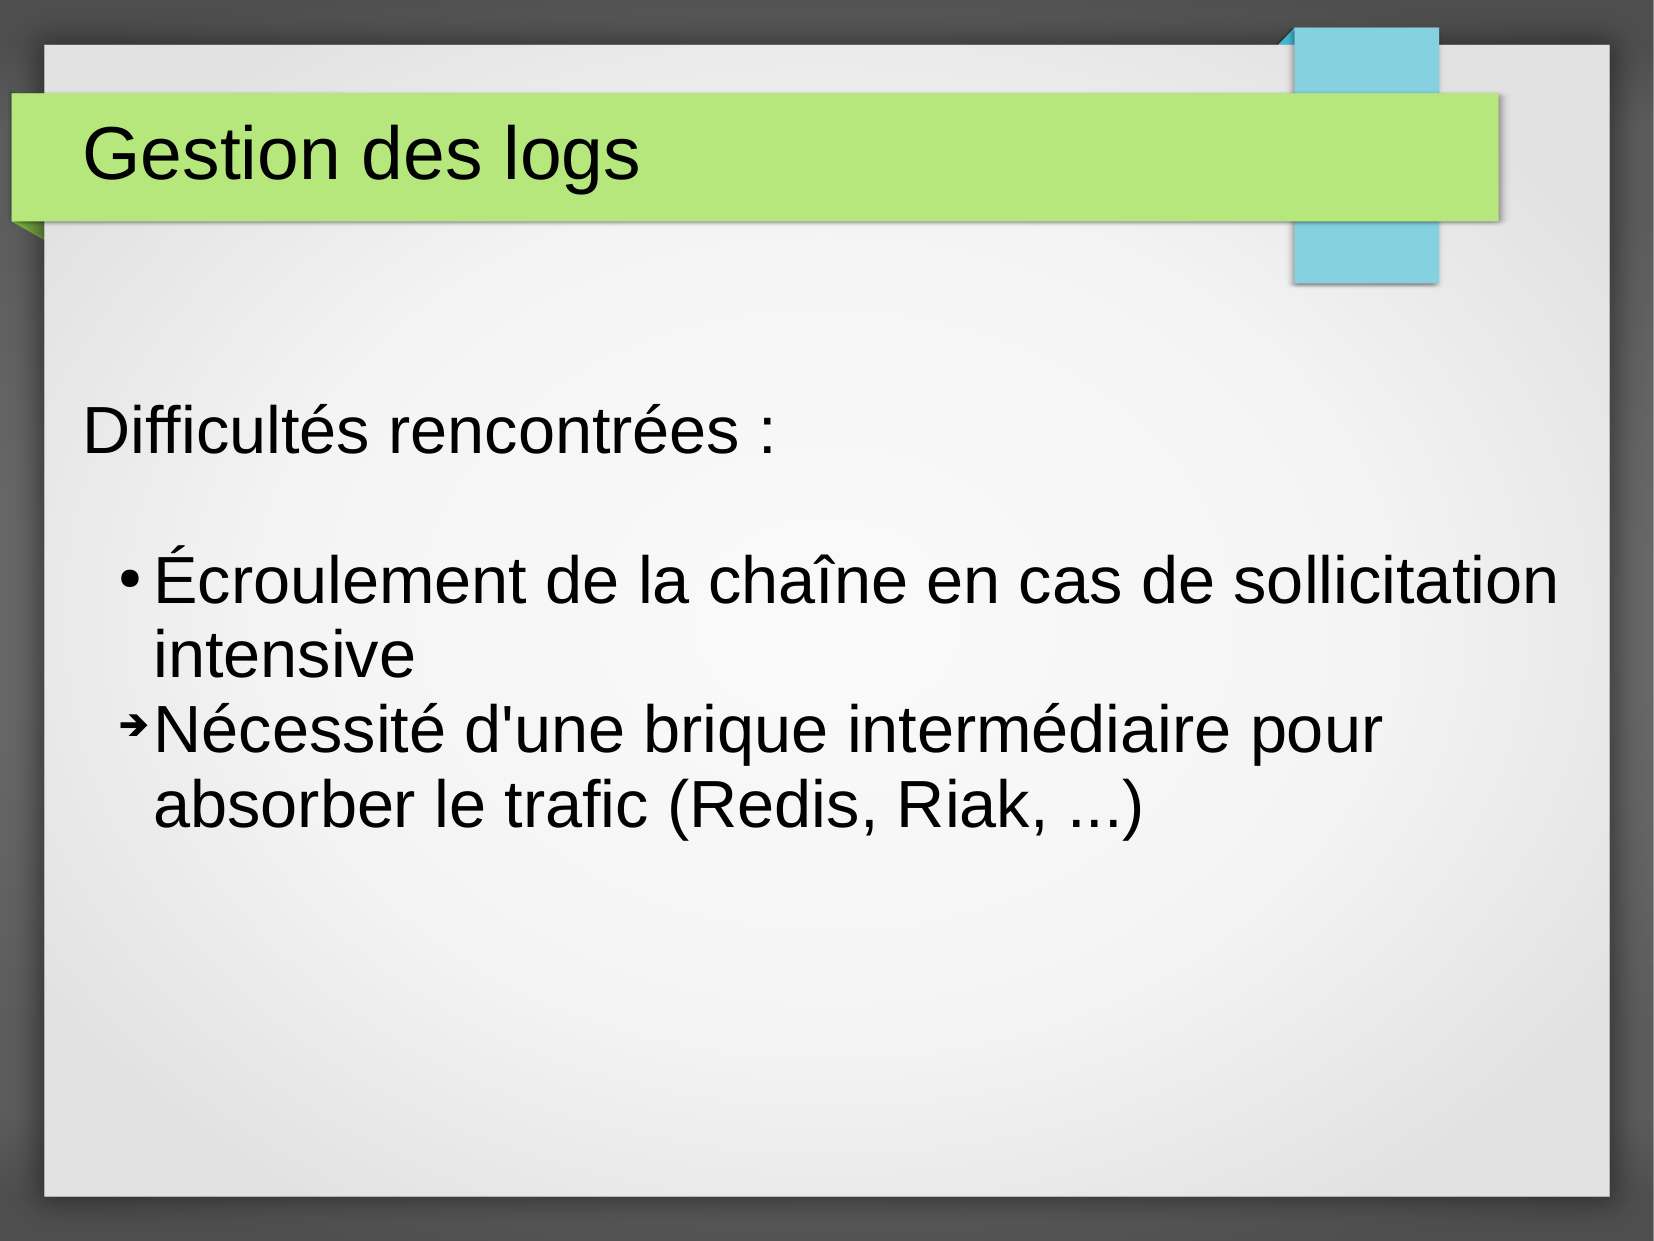

# Gestion des logs
Difficultés rencontrées :
Écroulement de la chaîne en cas de sollicitation intensive
Nécessité d'une brique intermédiaire pour absorber le trafic (Redis, Riak, ...)